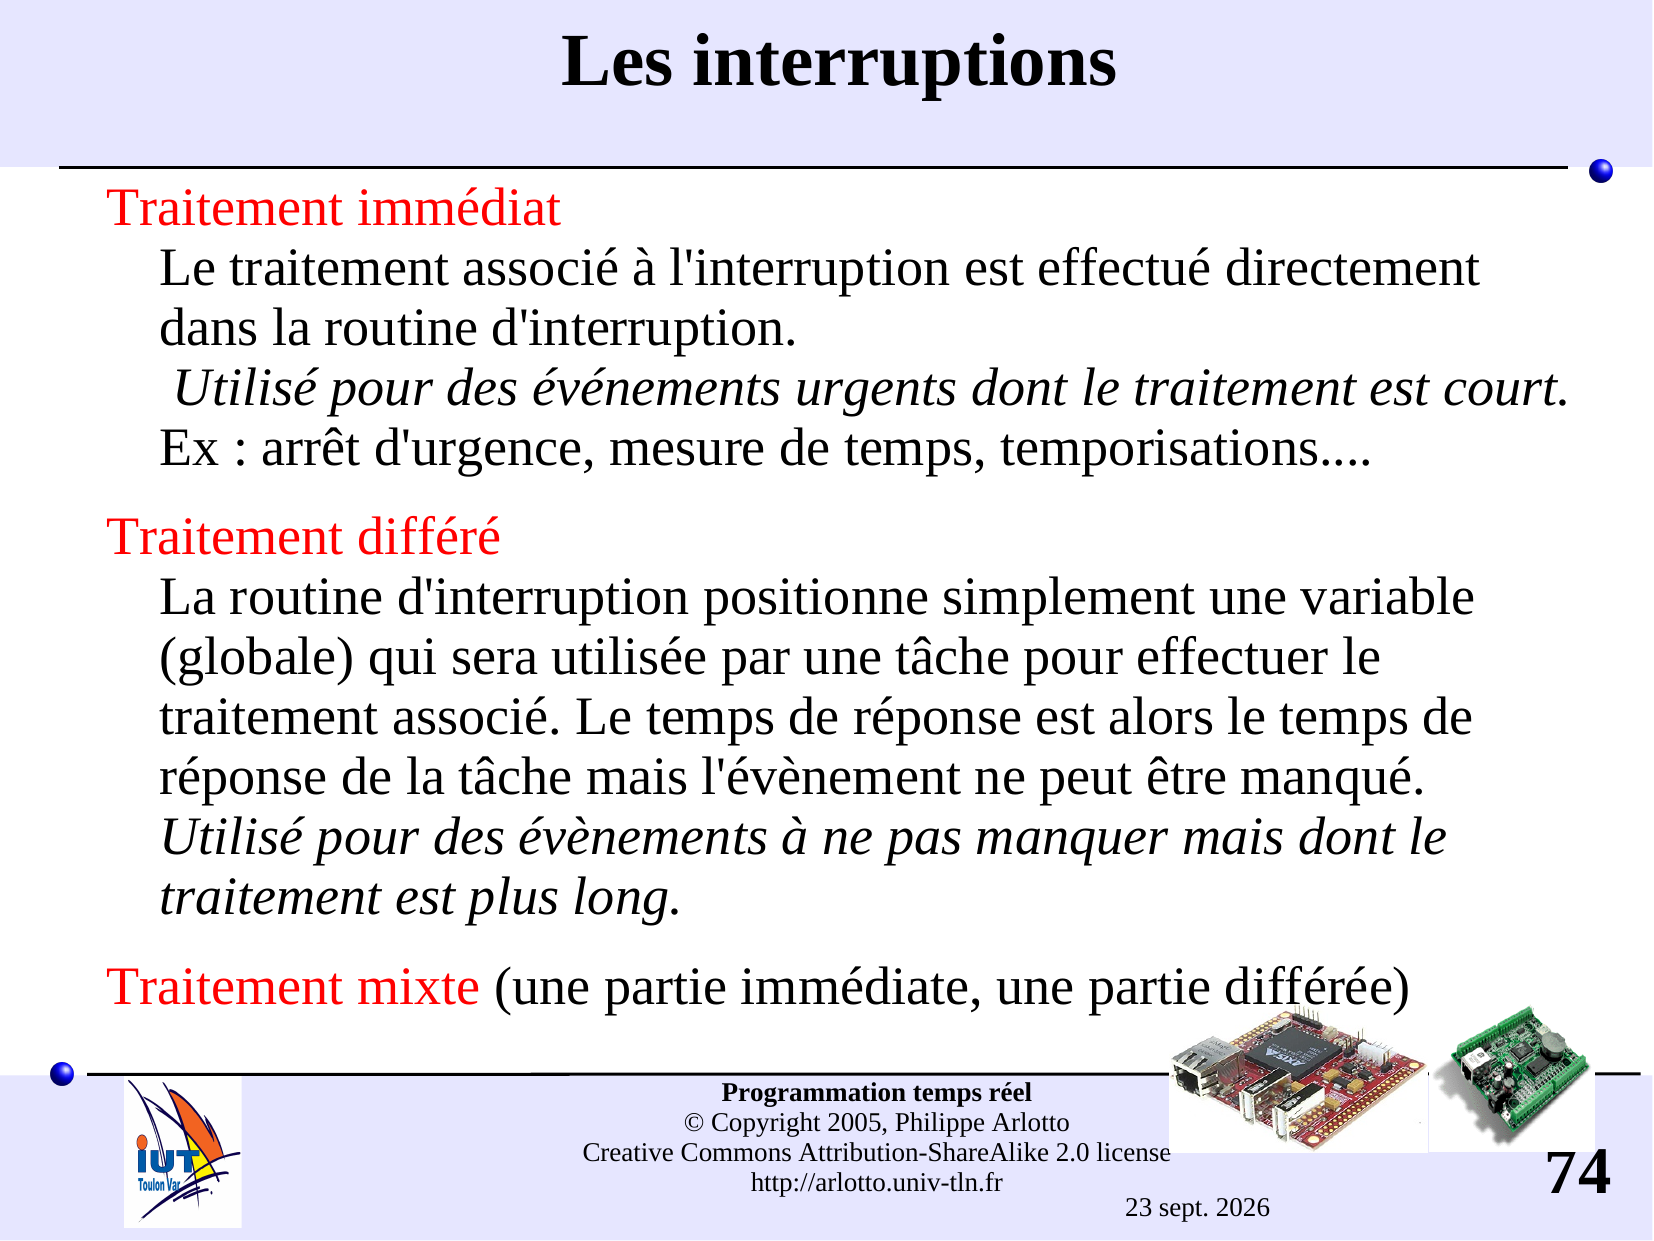

# Les interruptions
Traitement immédiat
Le traitement associé à l'interruption est effectué directement dans la routine d'interruption.
 Utilisé pour des événements urgents dont le traitement est court.
Ex : arrêt d'urgence, mesure de temps, temporisations....
Traitement différé
La routine d'interruption positionne simplement une variable (globale) qui sera utilisée par une tâche pour effectuer le traitement associé. Le temps de réponse est alors le temps de réponse de la tâche mais l'évènement ne peut être manqué.
Utilisé pour des évènements à ne pas manquer mais dont le traitement est plus long.
Traitement mixte (une partie immédiate, une partie différée)